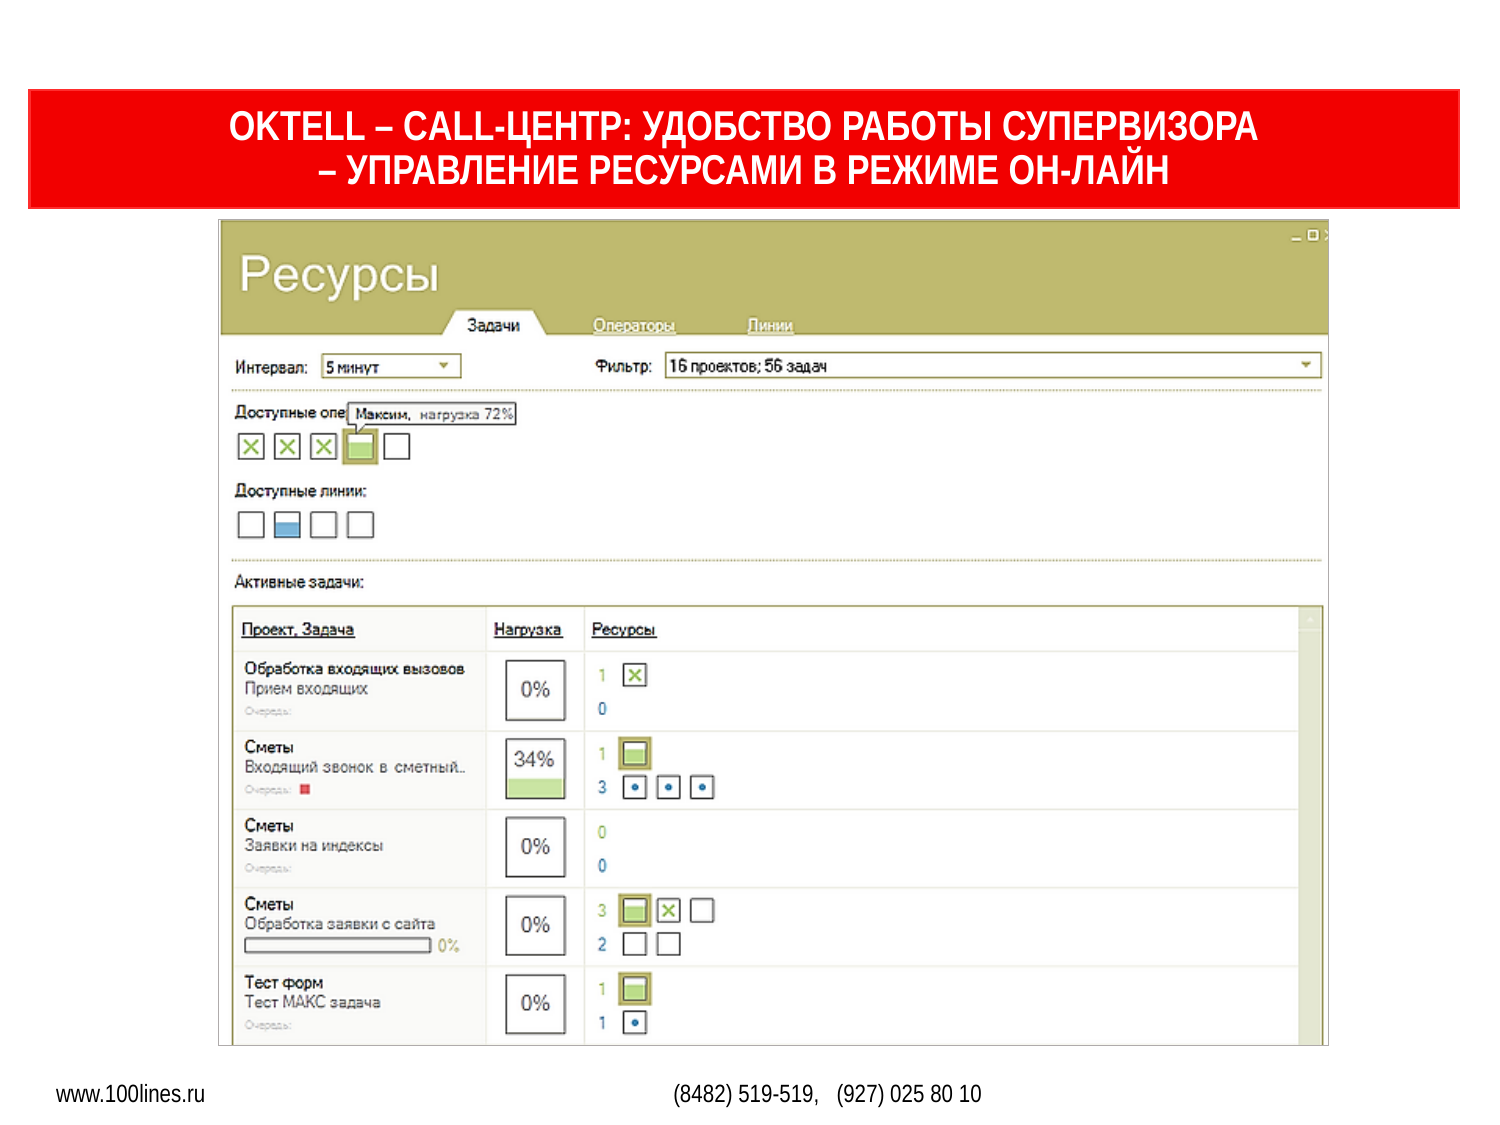

OKTELL – CALL-ЦЕНТР: УДОБСТВО РАБОТЫ СУПЕРВИЗОРА
– УПРАВЛЕНИЕ РЕСУРСАМИ В РЕЖИМЕ ОН-ЛАЙН
www.100lines.ru		 		 			 (8482) 519-519, (927) 025 80 10